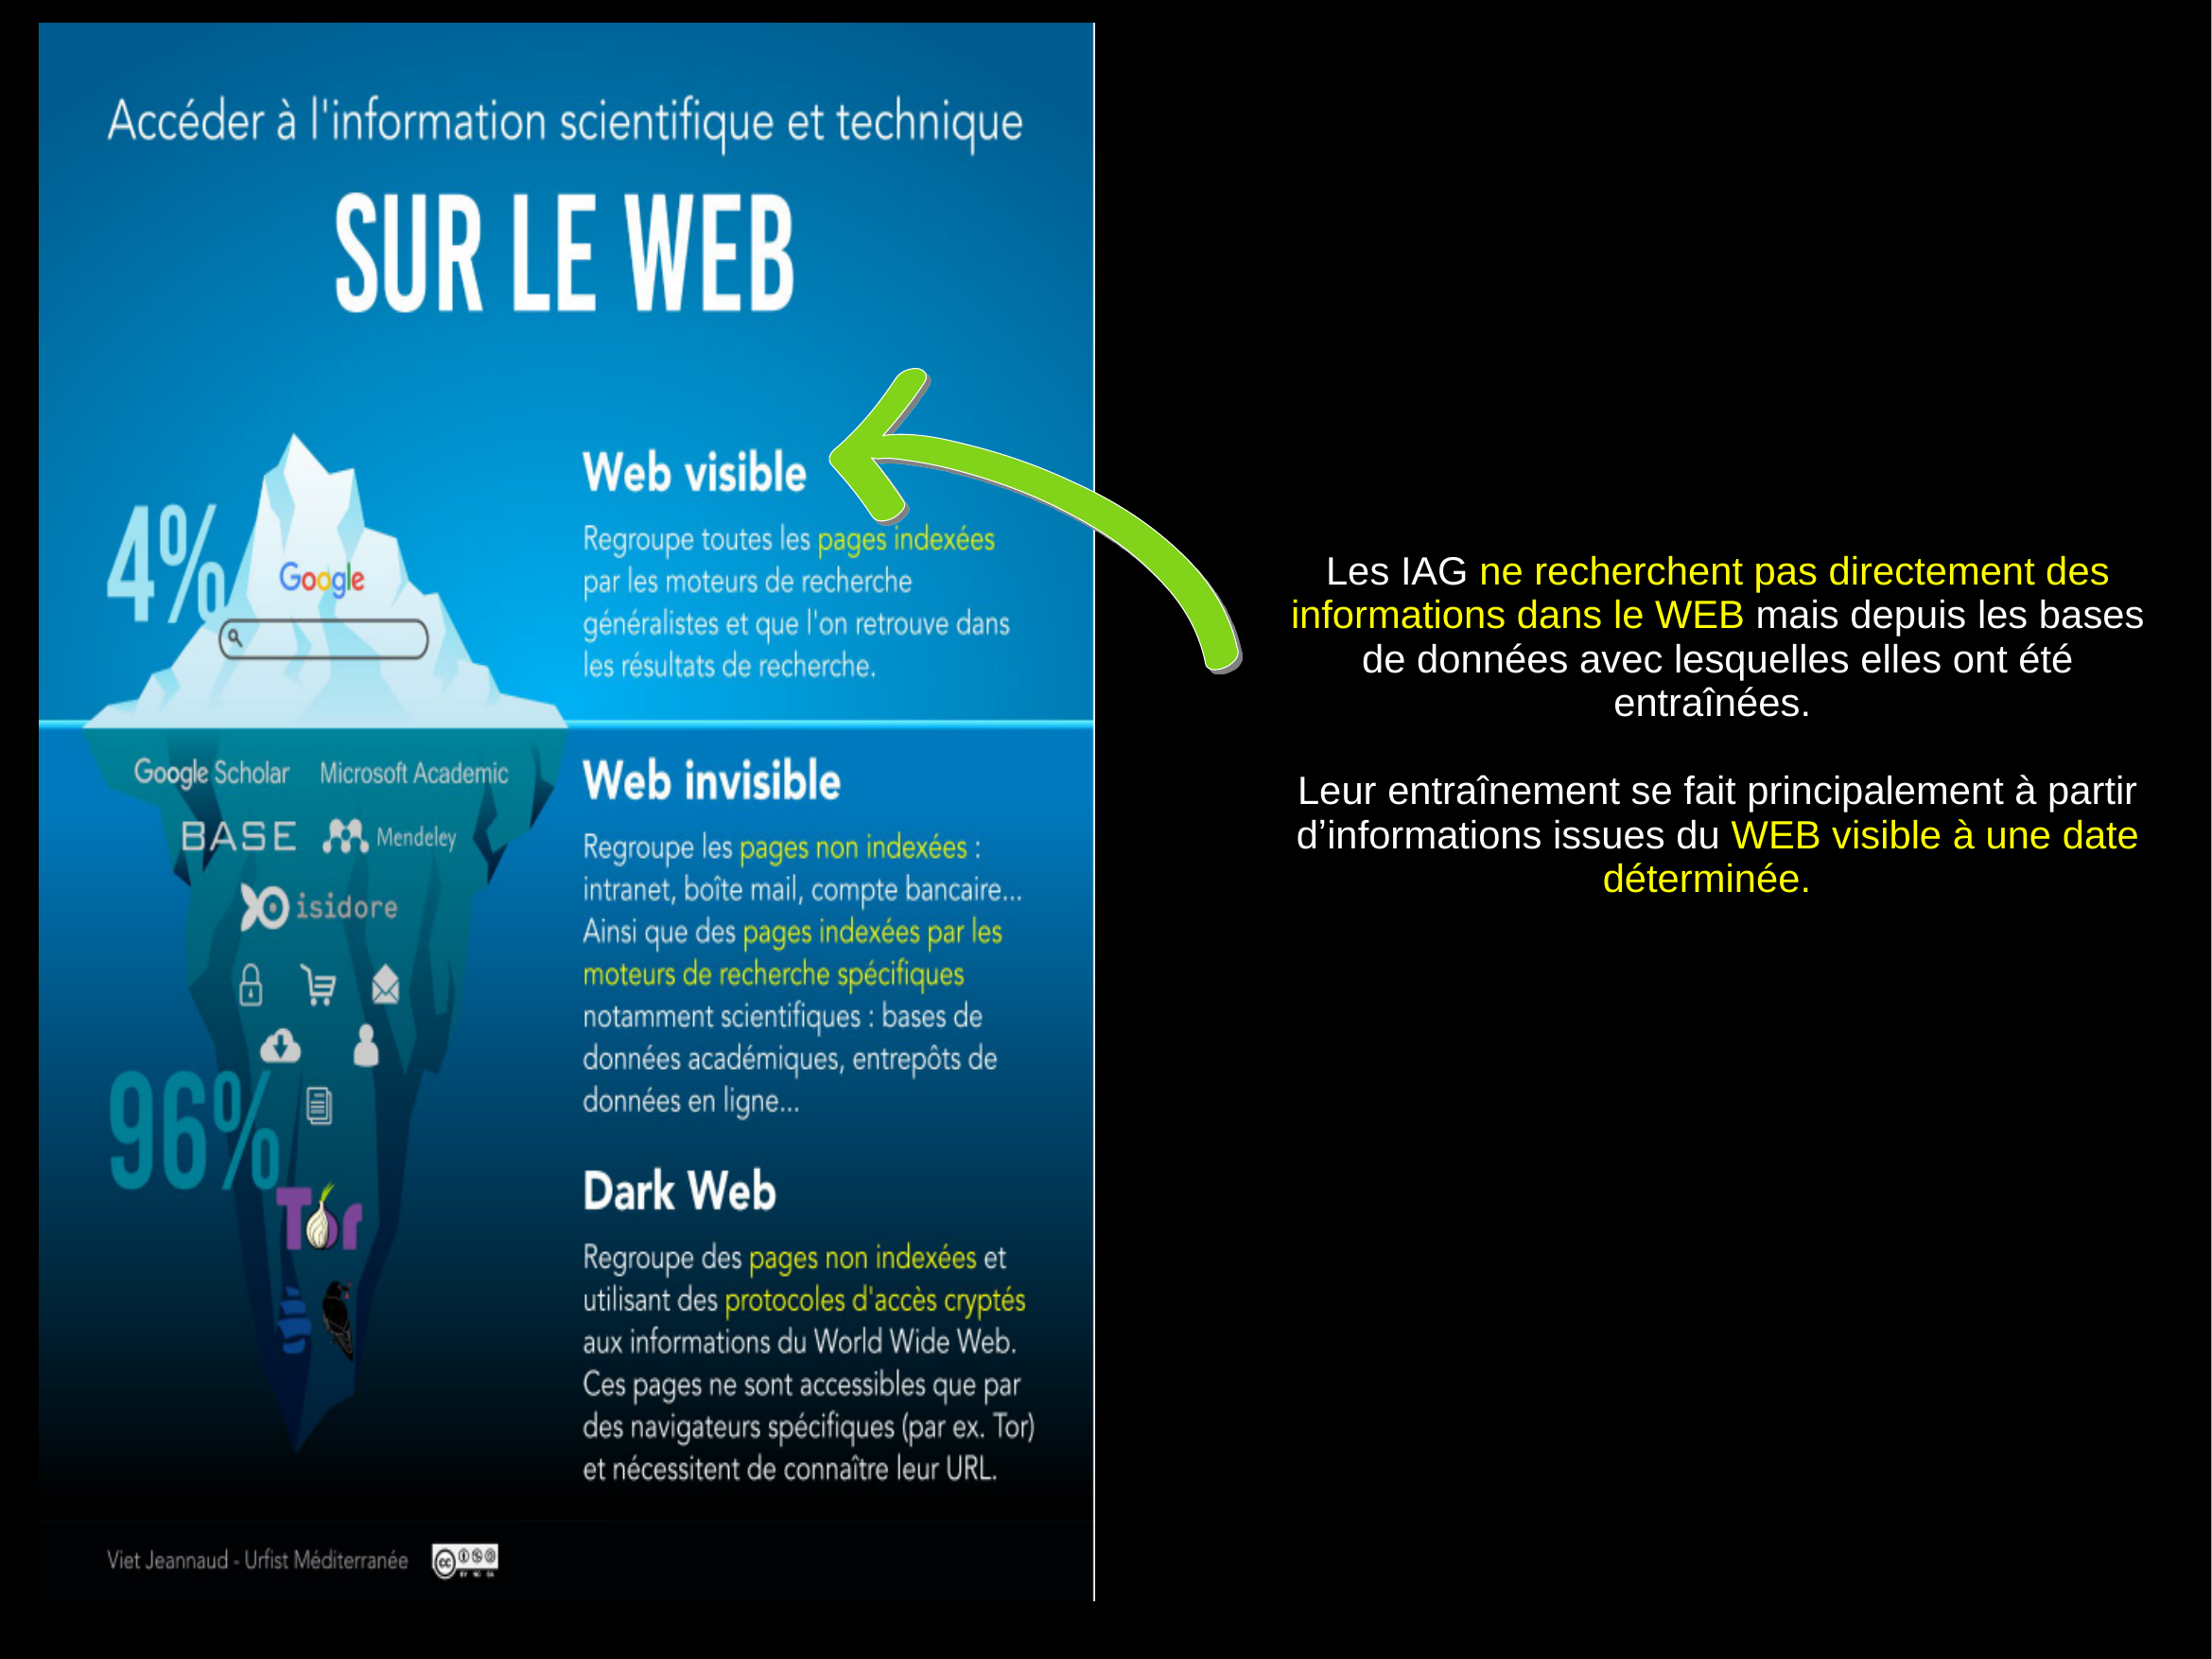

Les IAG ne recherchent pas directement des informations dans le WEB mais depuis les bases de données avec lesquelles elles ont été entraînées.
Leur entraînement se fait principalement à partir dʼinformations issues du WEB visible à une date déterminée.